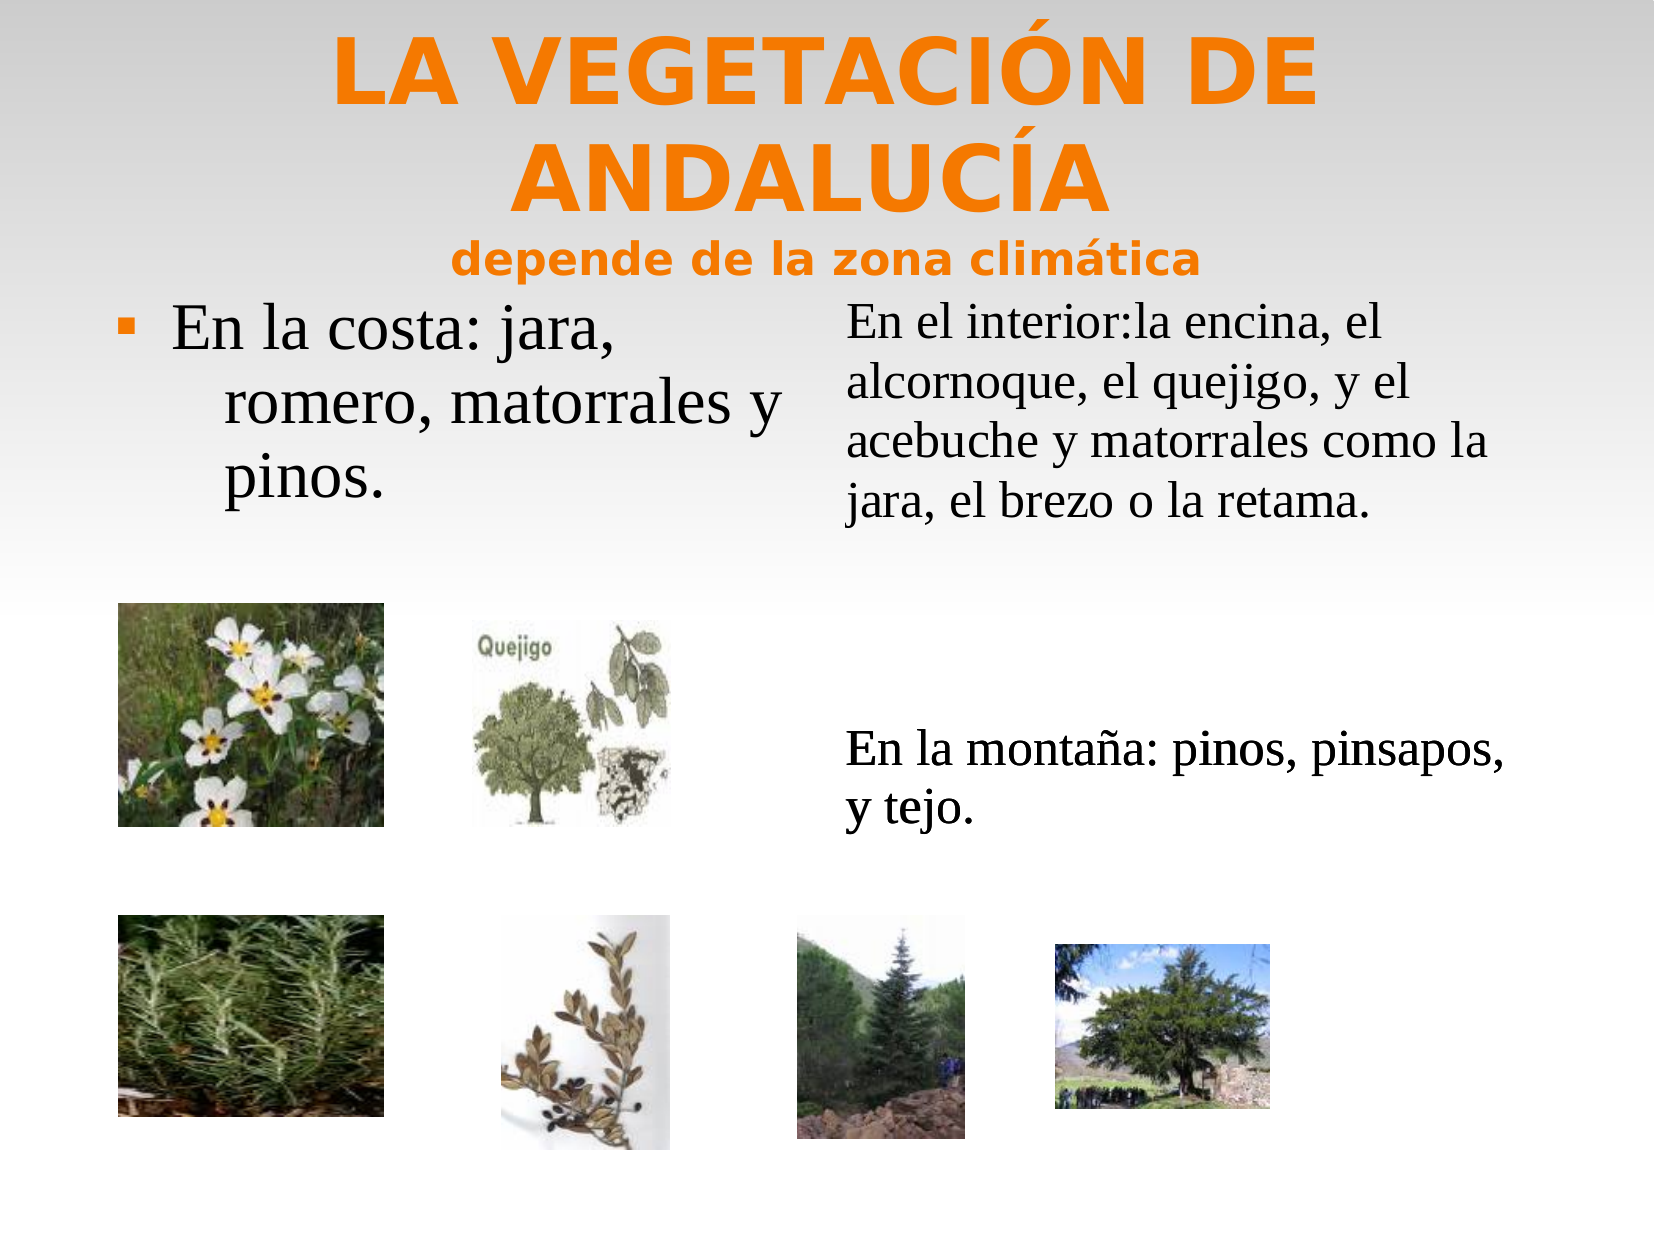

# LA VEGETACIÓN DE ANDALUCÍA depende de la zona climática
En la costa: jara, romero, matorrales y pinos.